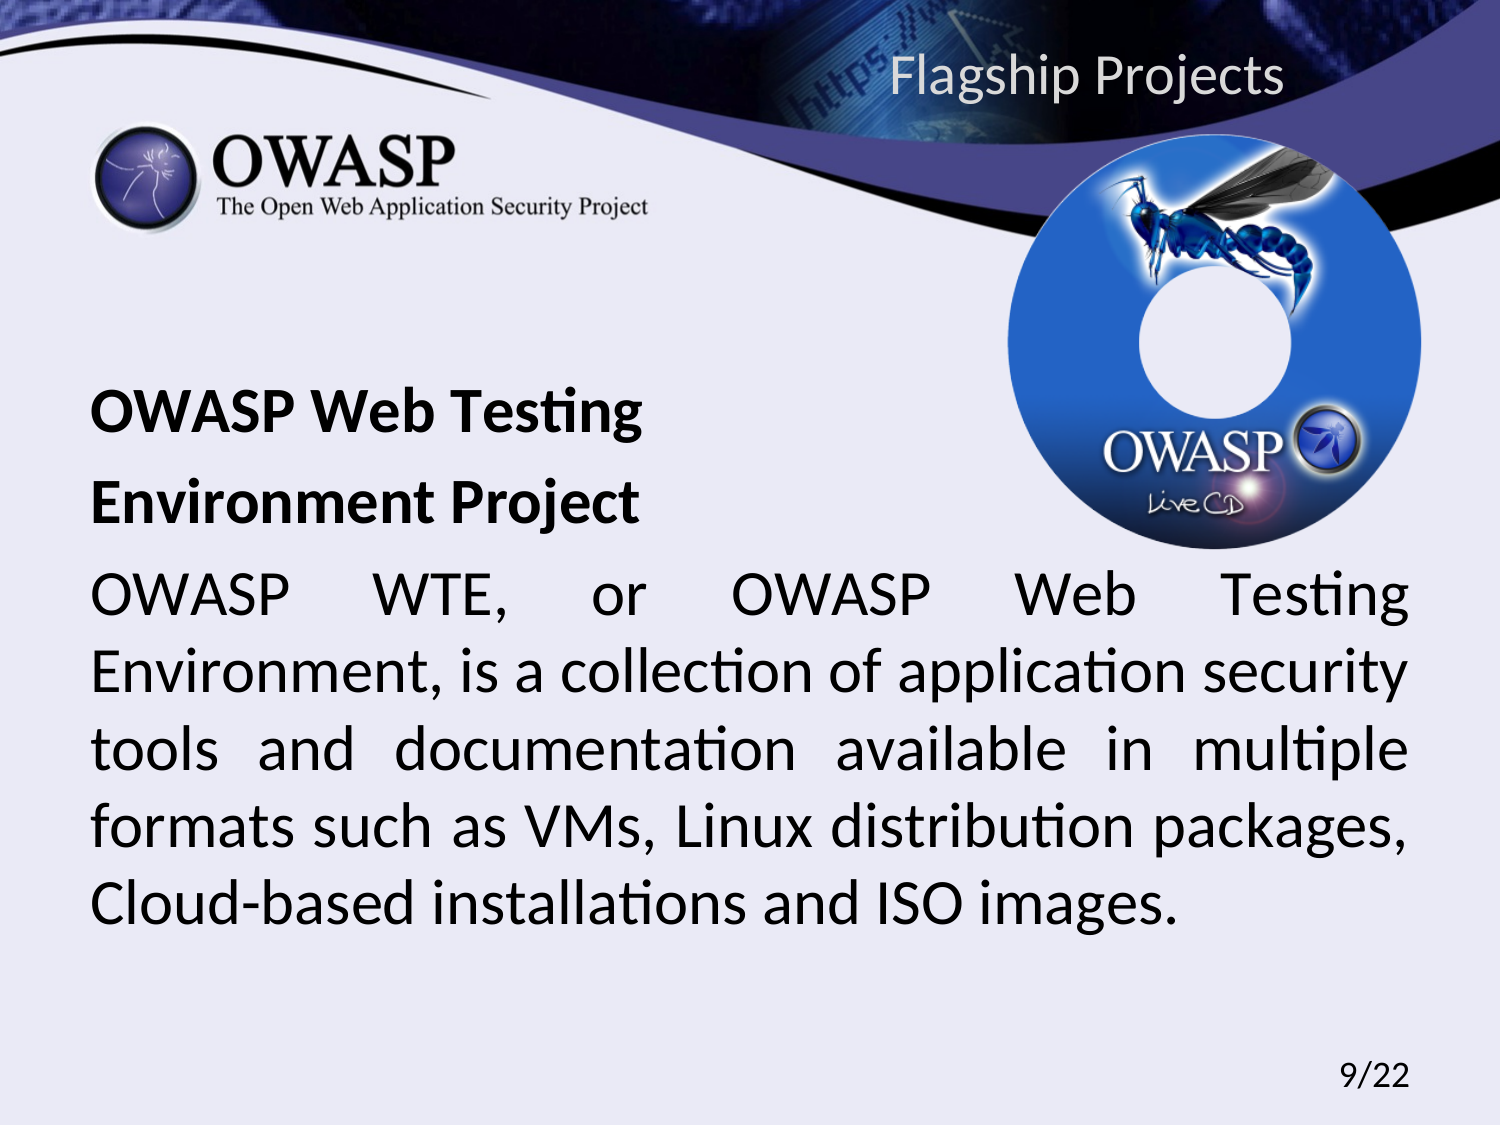

Flagship Projects
# OWASP Web Testing
Environment Project
OWASP WTE, or OWASP Web Testing Environment, is a collection of application security tools and documentation available in multiple formats such as VMs, Linux distribution packages, Cloud-based installations and ISO images.
9